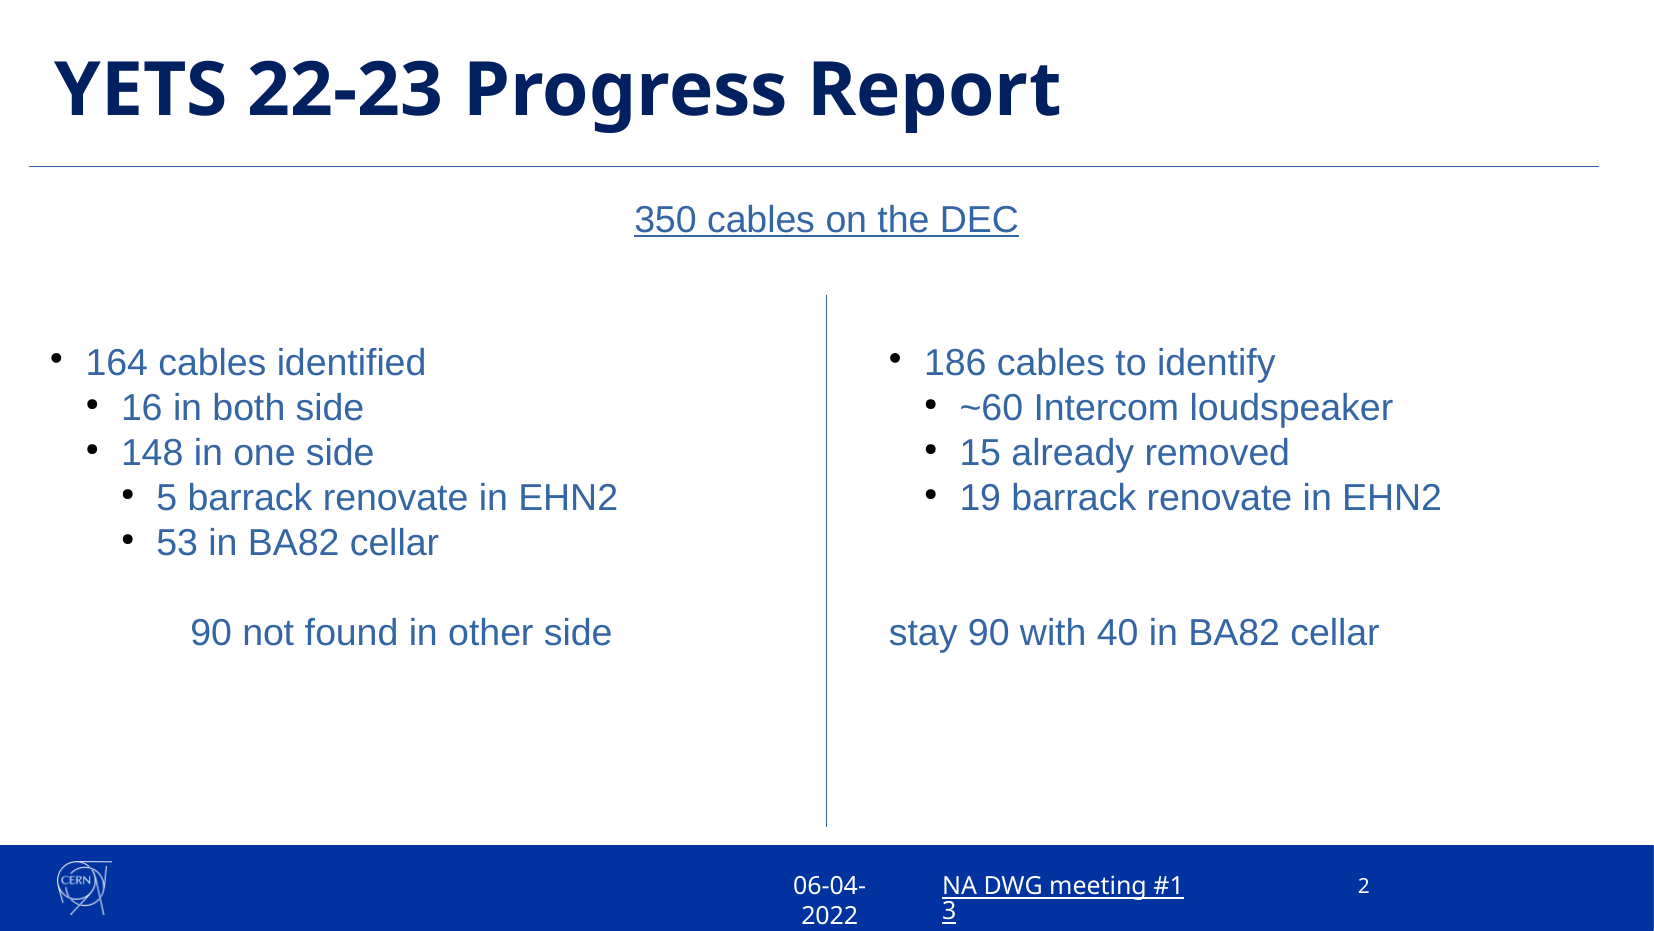

YETS 22-23 Progress Report
350 cables on the DEC
164 cables identified
16 in both side
148 in one side
5 barrack renovate in EHN2
53 in BA82 cellar
90 not found in other side
186 cables to identify
~60 Intercom loudspeaker
15 already removed
19 barrack renovate in EHN2
stay 90 with 40 in BA82 cellar
06-04-2022
NA DWG meeting #13